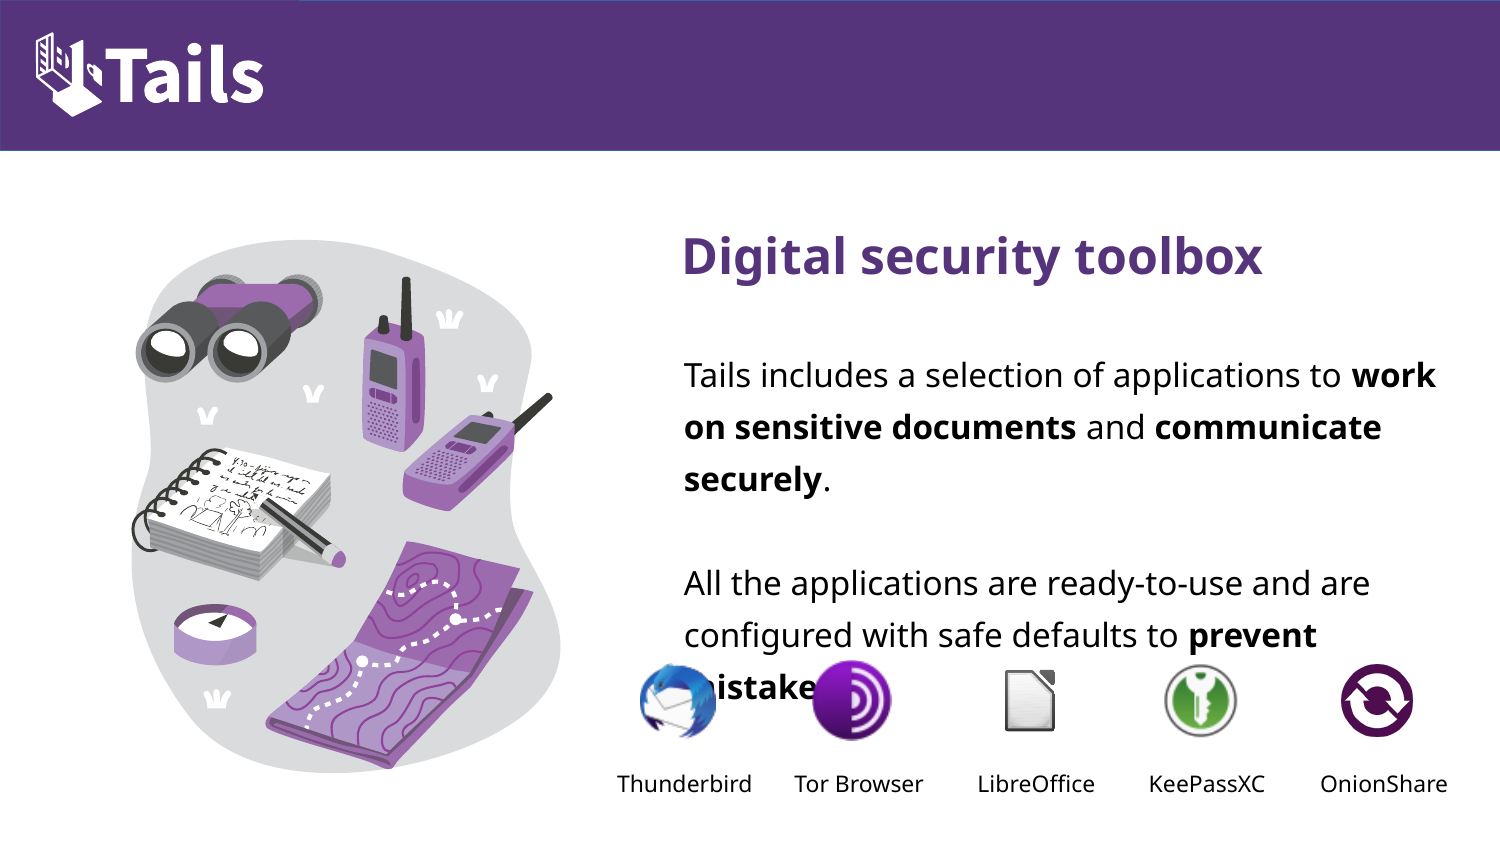

# Digital security toolbox
Tails includes a selection of applications to work on sensitive documents and communicate securely.
All the applications are ready-to-use and are configured with safe defaults to prevent mistakes.
Thunderbird
Tor Browser
LibreOffice
KeePassXC
OnionShare